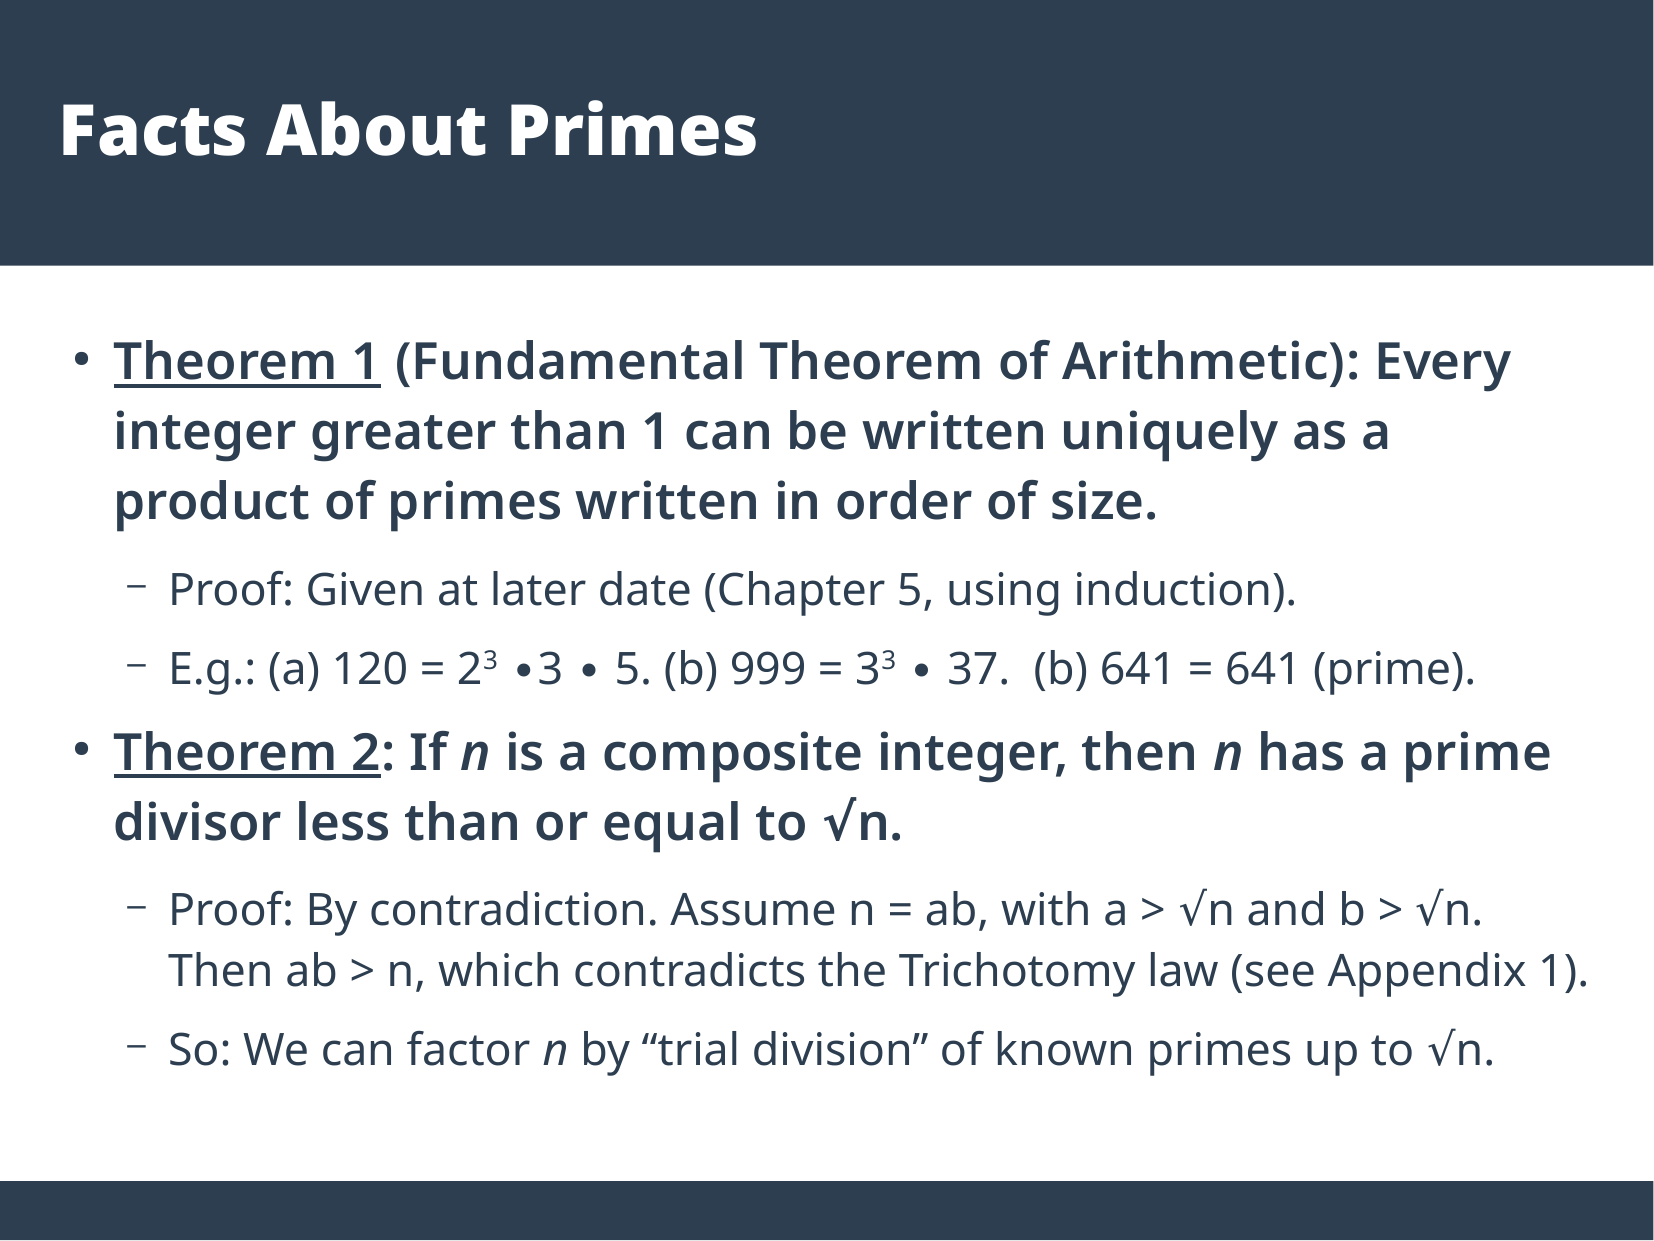

# Facts About Primes
Theorem 1 (Fundamental Theorem of Arithmetic): Every integer greater than 1 can be written uniquely as a product of primes written in order of size.
Proof: Given at later date (Chapter 5, using induction).
E.g.: (a) 120 = 23 ∙3 ∙ 5. (b) 999 = 33 ∙ 37. (b) 641 = 641 (prime).
Theorem 2: If n is a composite integer, then n has a prime divisor less than or equal to √n.
Proof: By contradiction. Assume n = ab, with a > √n and b > √n. Then ab > n, which contradicts the Trichotomy law (see Appendix 1).
So: We can factor n by “trial division” of known primes up to √n.